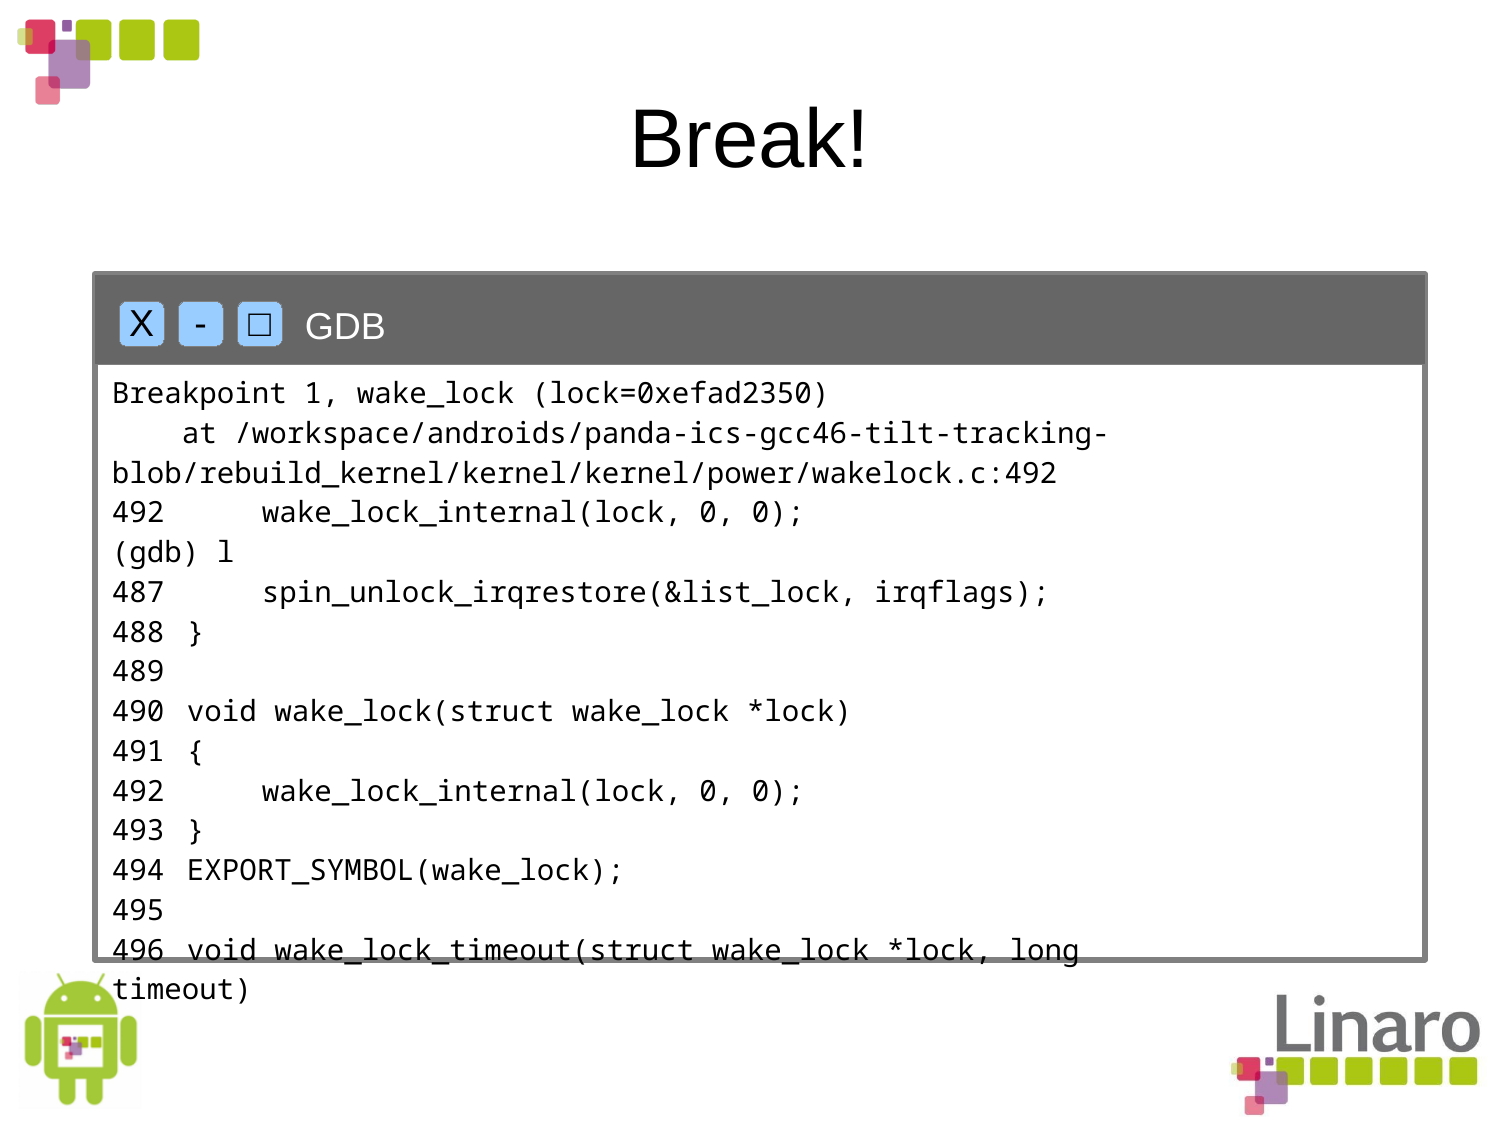

# Break!
GDB
X
-
□
Breakpoint 1, wake_lock (lock=0xefad2350)
 at /workspace/androids/panda-ics-gcc46-tilt-tracking-blob/rebuild_kernel/kernel/kernel/power/wakelock.c:492
492		wake_lock_internal(lock, 0, 0);
(gdb) l
487		spin_unlock_irqrestore(&list_lock, irqflags);
488	}
489
490	void wake_lock(struct wake_lock *lock)
491	{
492		wake_lock_internal(lock, 0, 0);
493	}
494	EXPORT_SYMBOL(wake_lock);
495
496	void wake_lock_timeout(struct wake_lock *lock, long timeout)